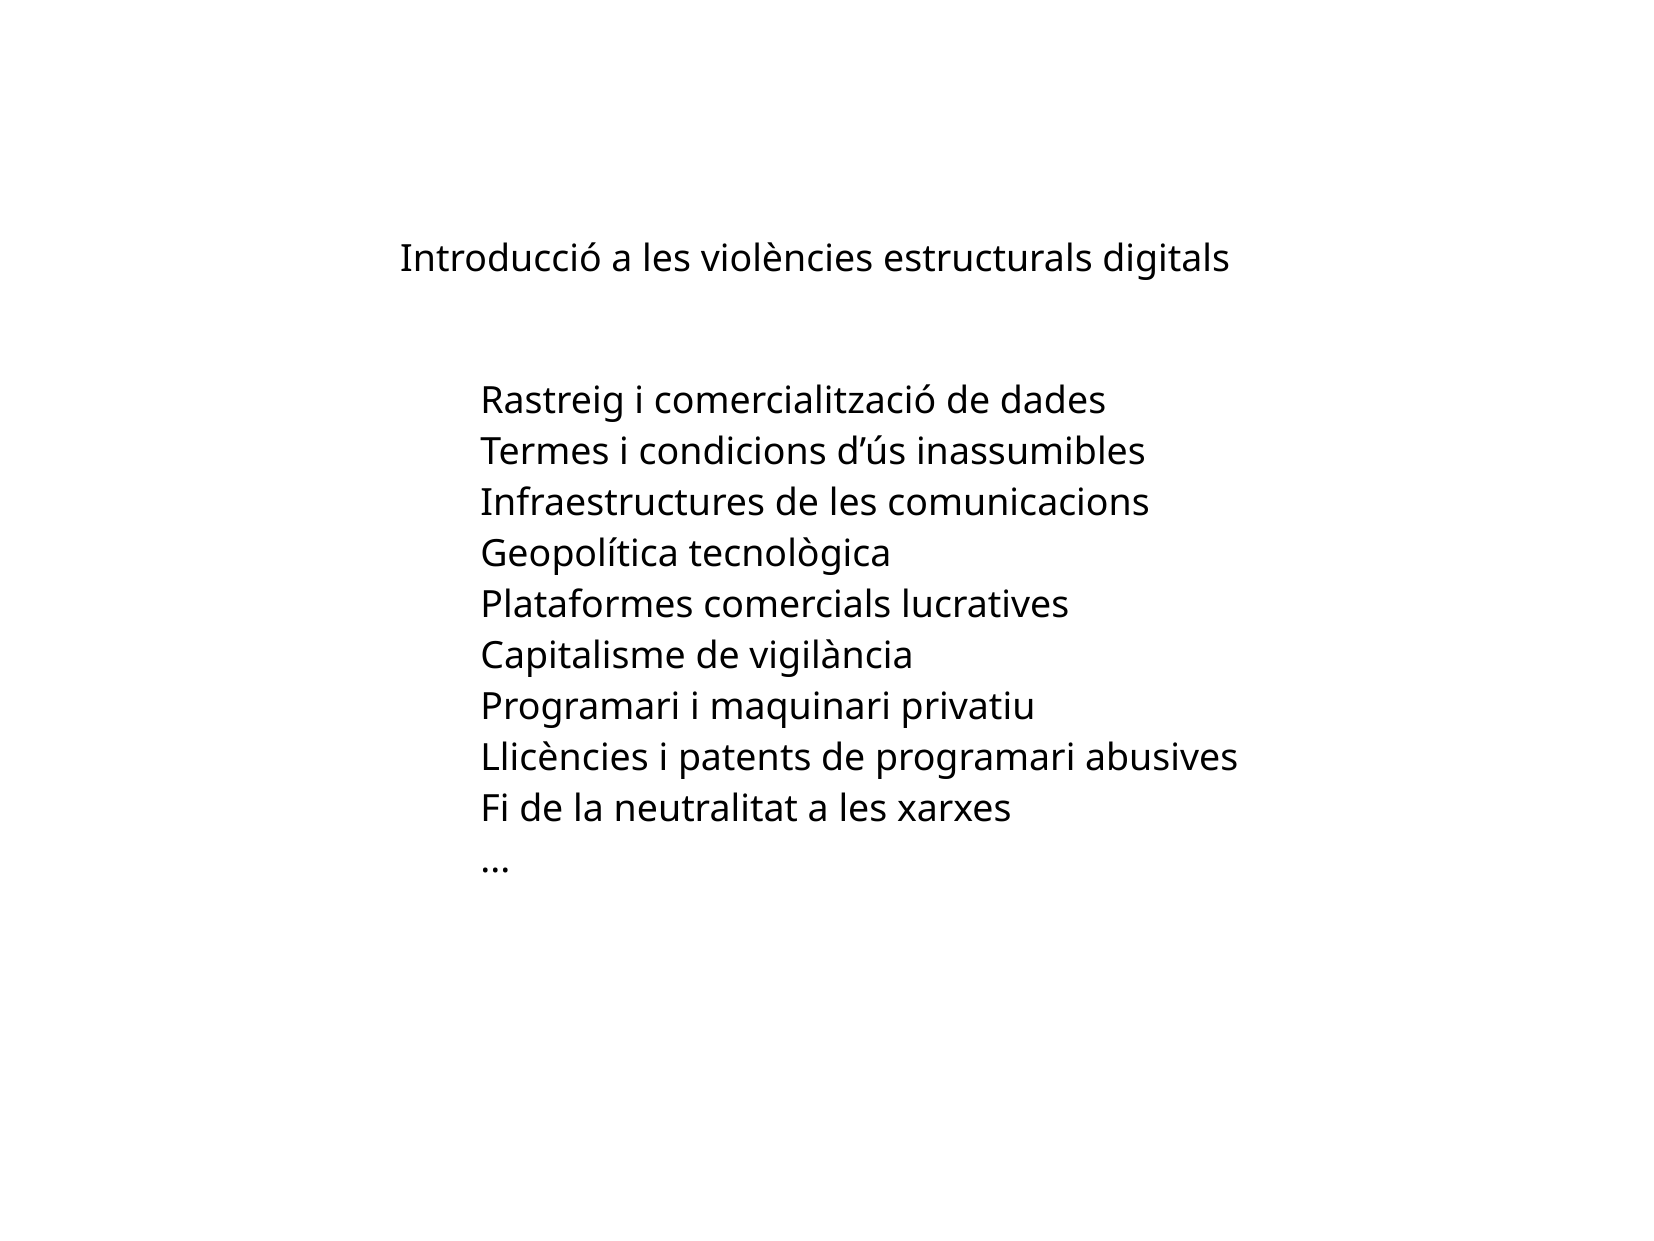

Introducció a les violències estructurals digitals
Rastreig i comercialització de dades
Termes i condicions d’ús inassumibles
Infraestructures de les comunicacions
Geopolítica tecnològica
Plataformes comercials lucratives
Capitalisme de vigilància
Programari i maquinari privatiu
Llicències i patents de programari abusives
Fi de la neutralitat a les xarxes
...